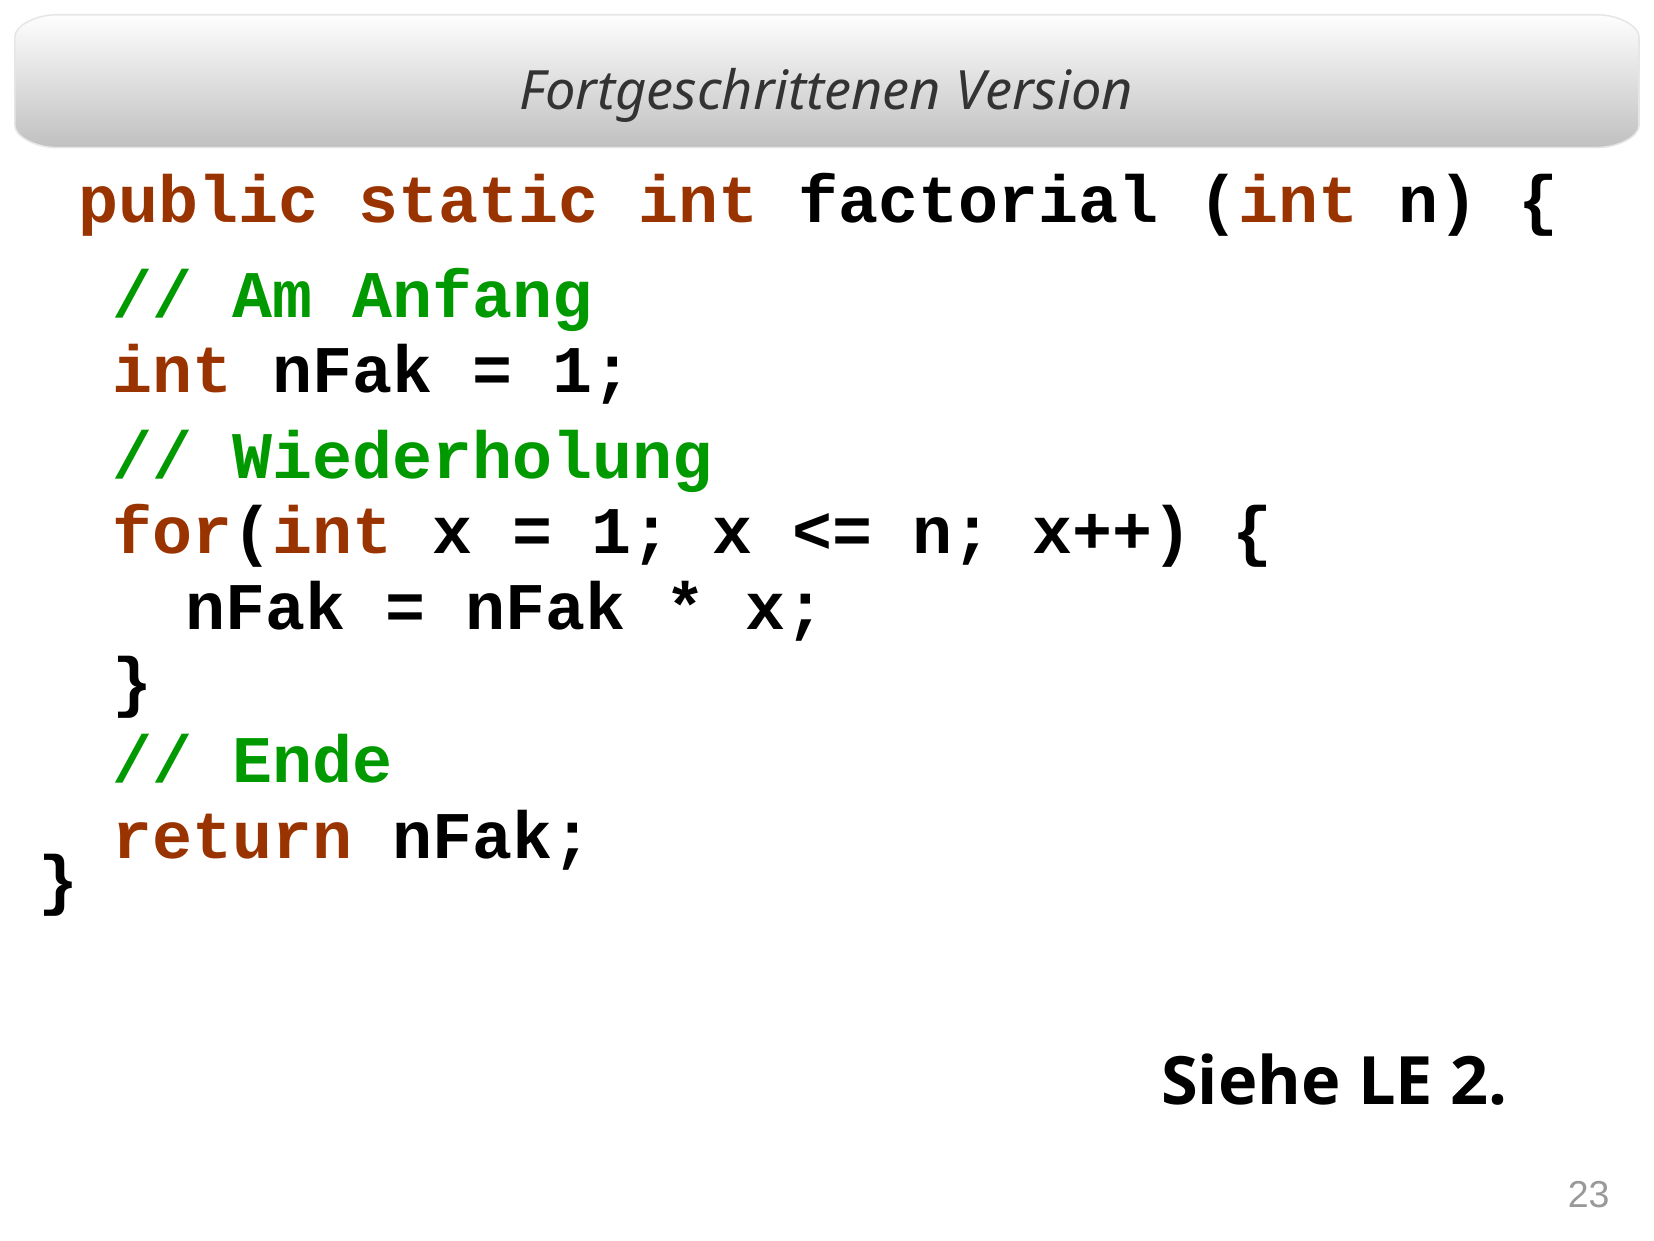

# Fortgeschrittenen Version
 public static int factorial (int n) {
}
	// Am Anfang
	int nFak = 1;
	// Wiederholung
	for(int x = 1; x <= n; x++) {
		nFak = nFak * x;
	}
	// Ende
	return nFak;
Siehe LE 2.